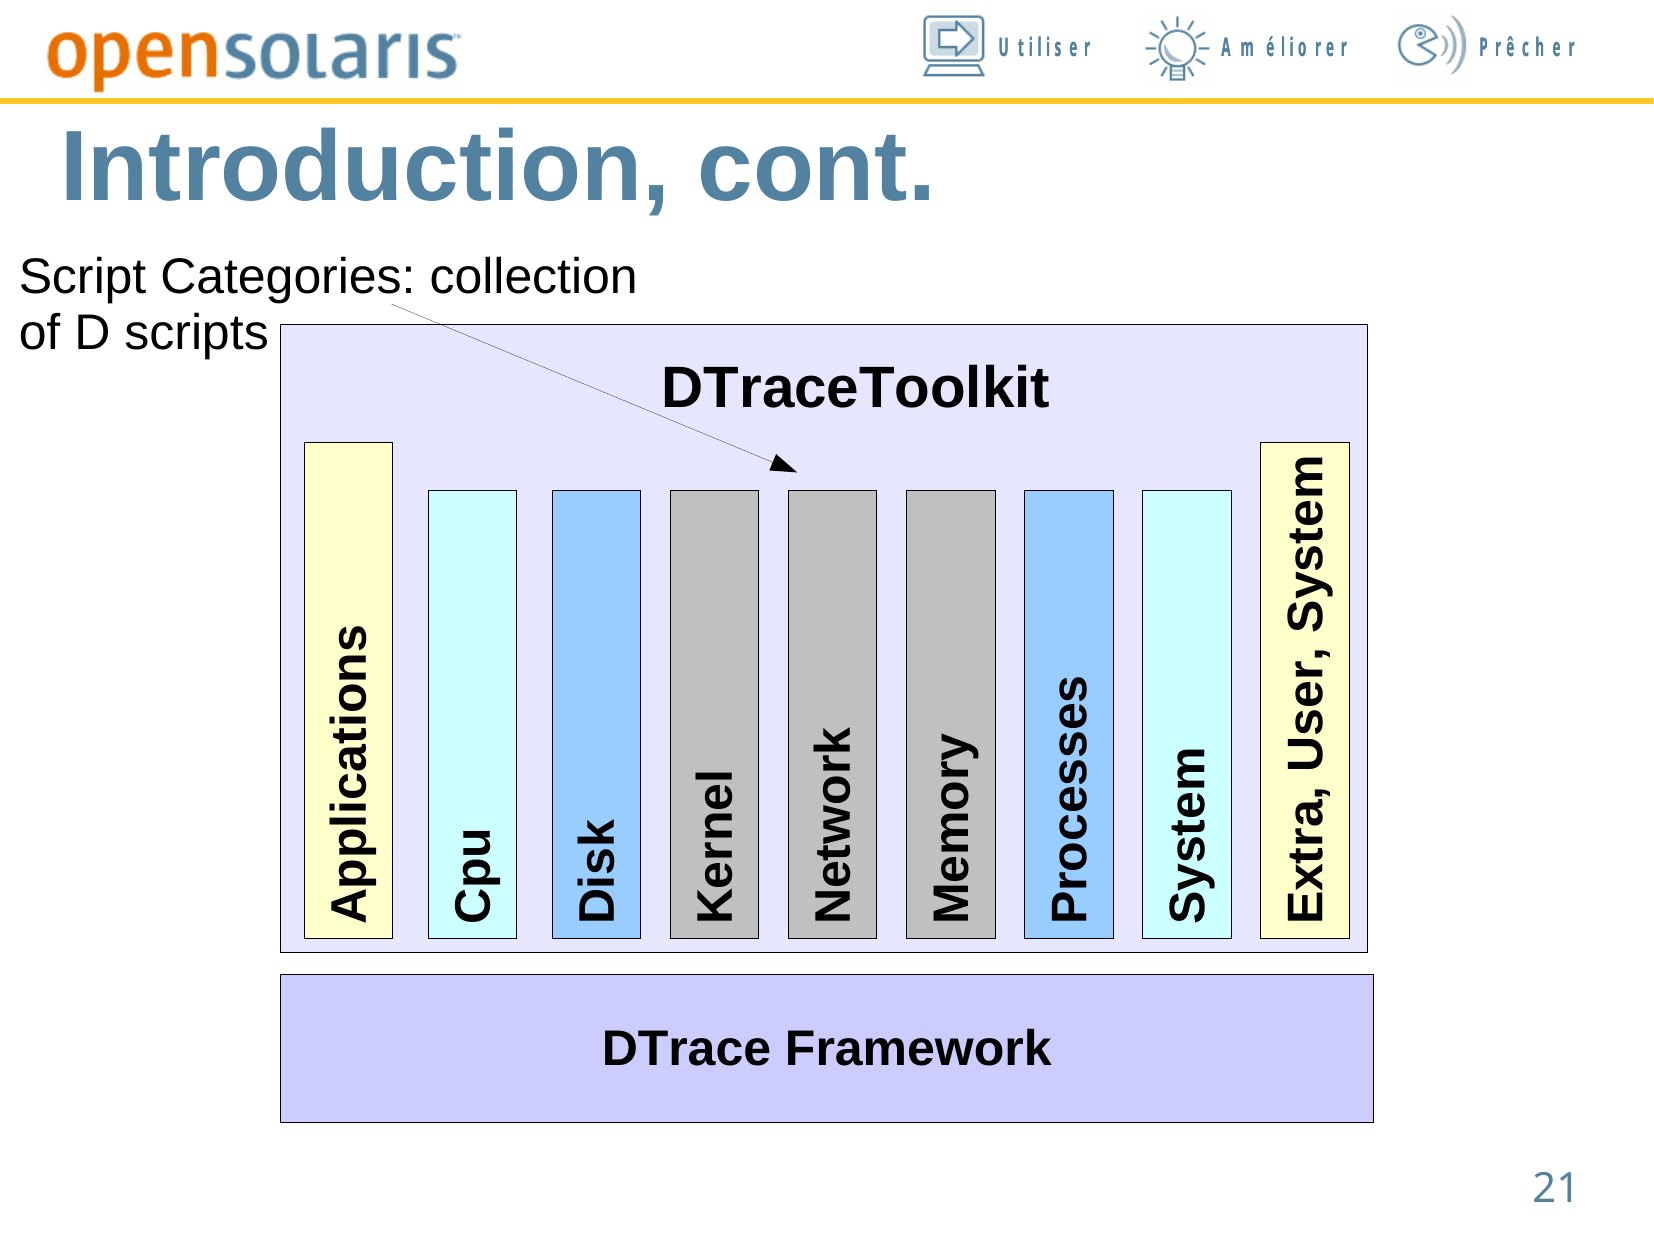

# Introduction, cont.
Script Categories: collection of D scripts
DTraceToolkit
 Applications
 Extra, User, System
 Cpu
 Disk
 Kernel
 Network
 Memory
 Processes
 System
DTrace Framework